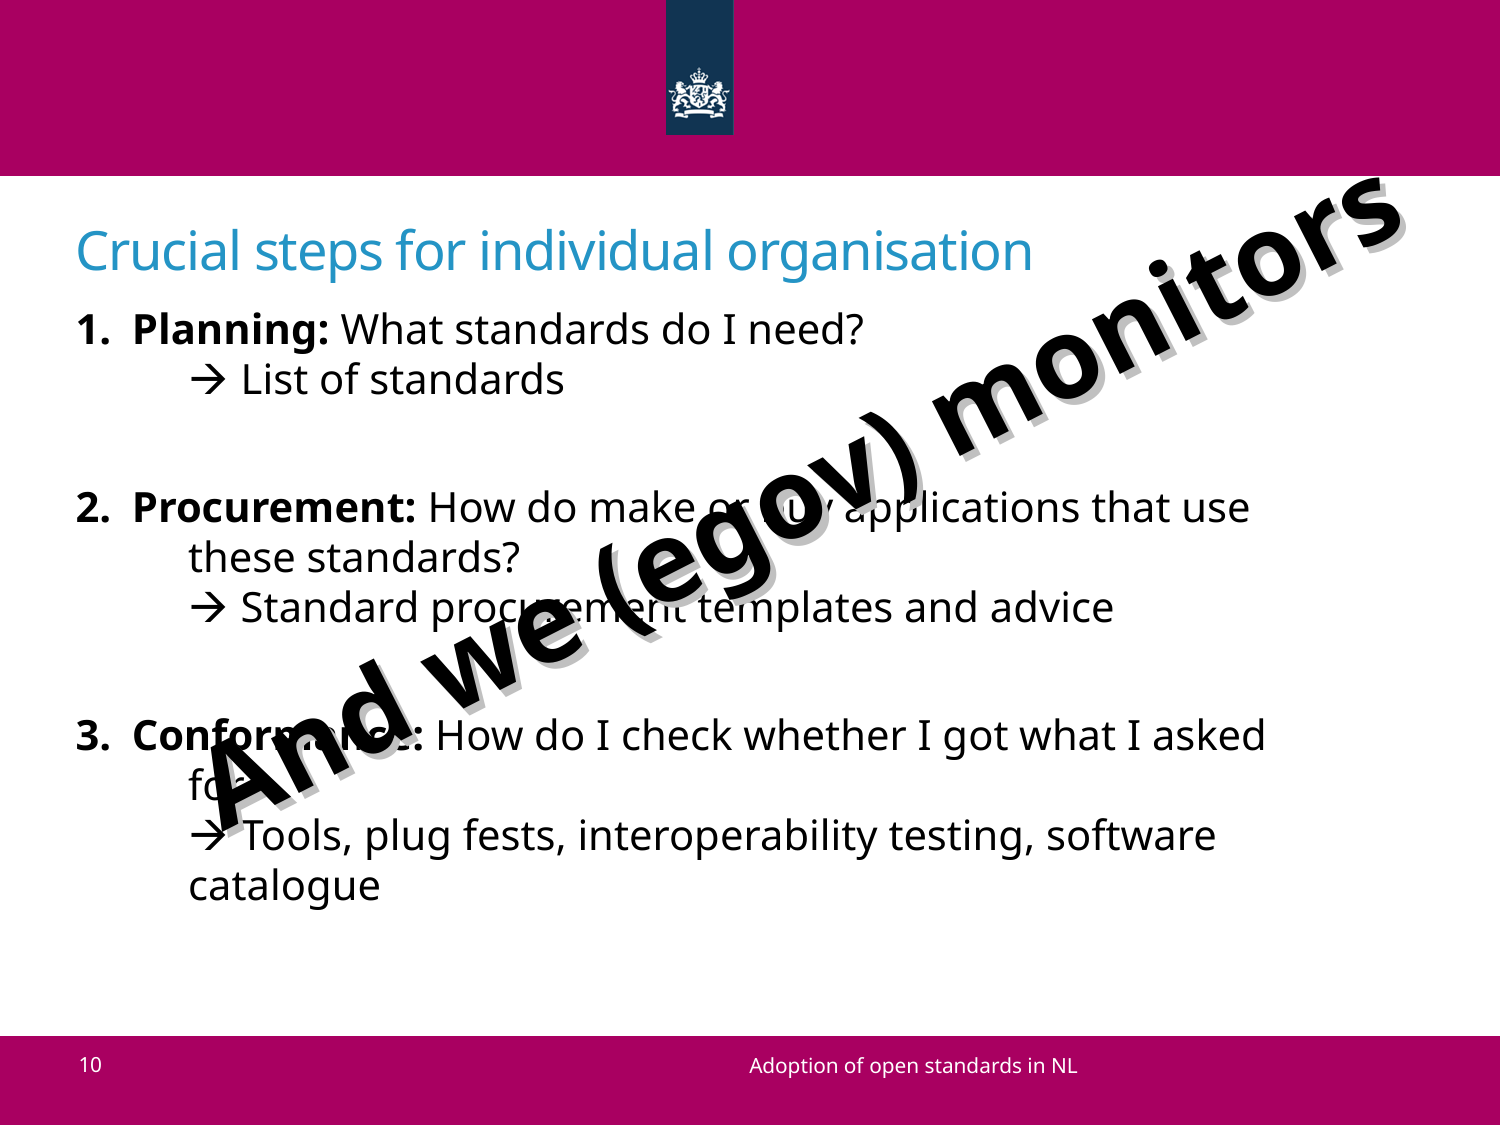

# Crucial steps for individual organisation
Planning: What standards do I need?
 List of standards
Procurement: How do make or buy applications that use these standards?
 Standard procurement templates and advice
Conformance: How do I check whether I got what I asked for?
 Tools, plug fests, interoperability testing, software catalogue
And we (egov) monitors
Adoption of open standards in NL